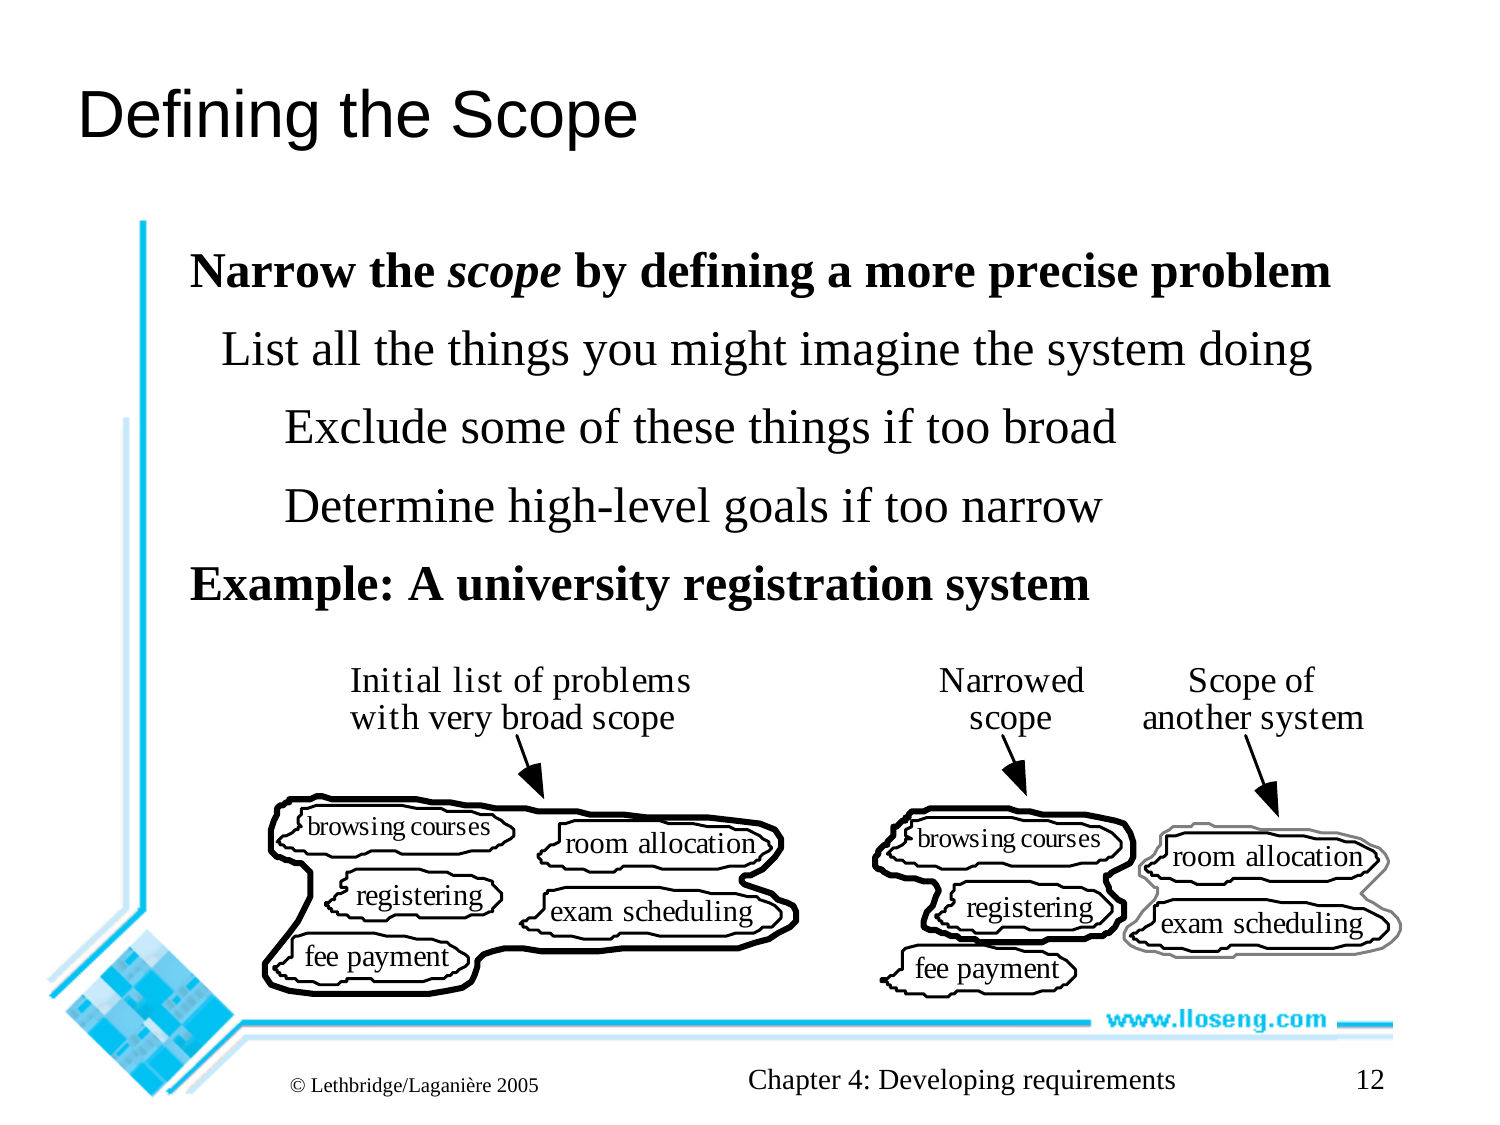

# Defining the Scope
Narrow the scope by defining a more precise problem
List all the things you might imagine the system doing
Exclude some of these things if too broad
Determine high-level goals if too narrow
Example: A university registration system
Chapter 4: Developing requirements
© Lethbridge/Laganière 2005